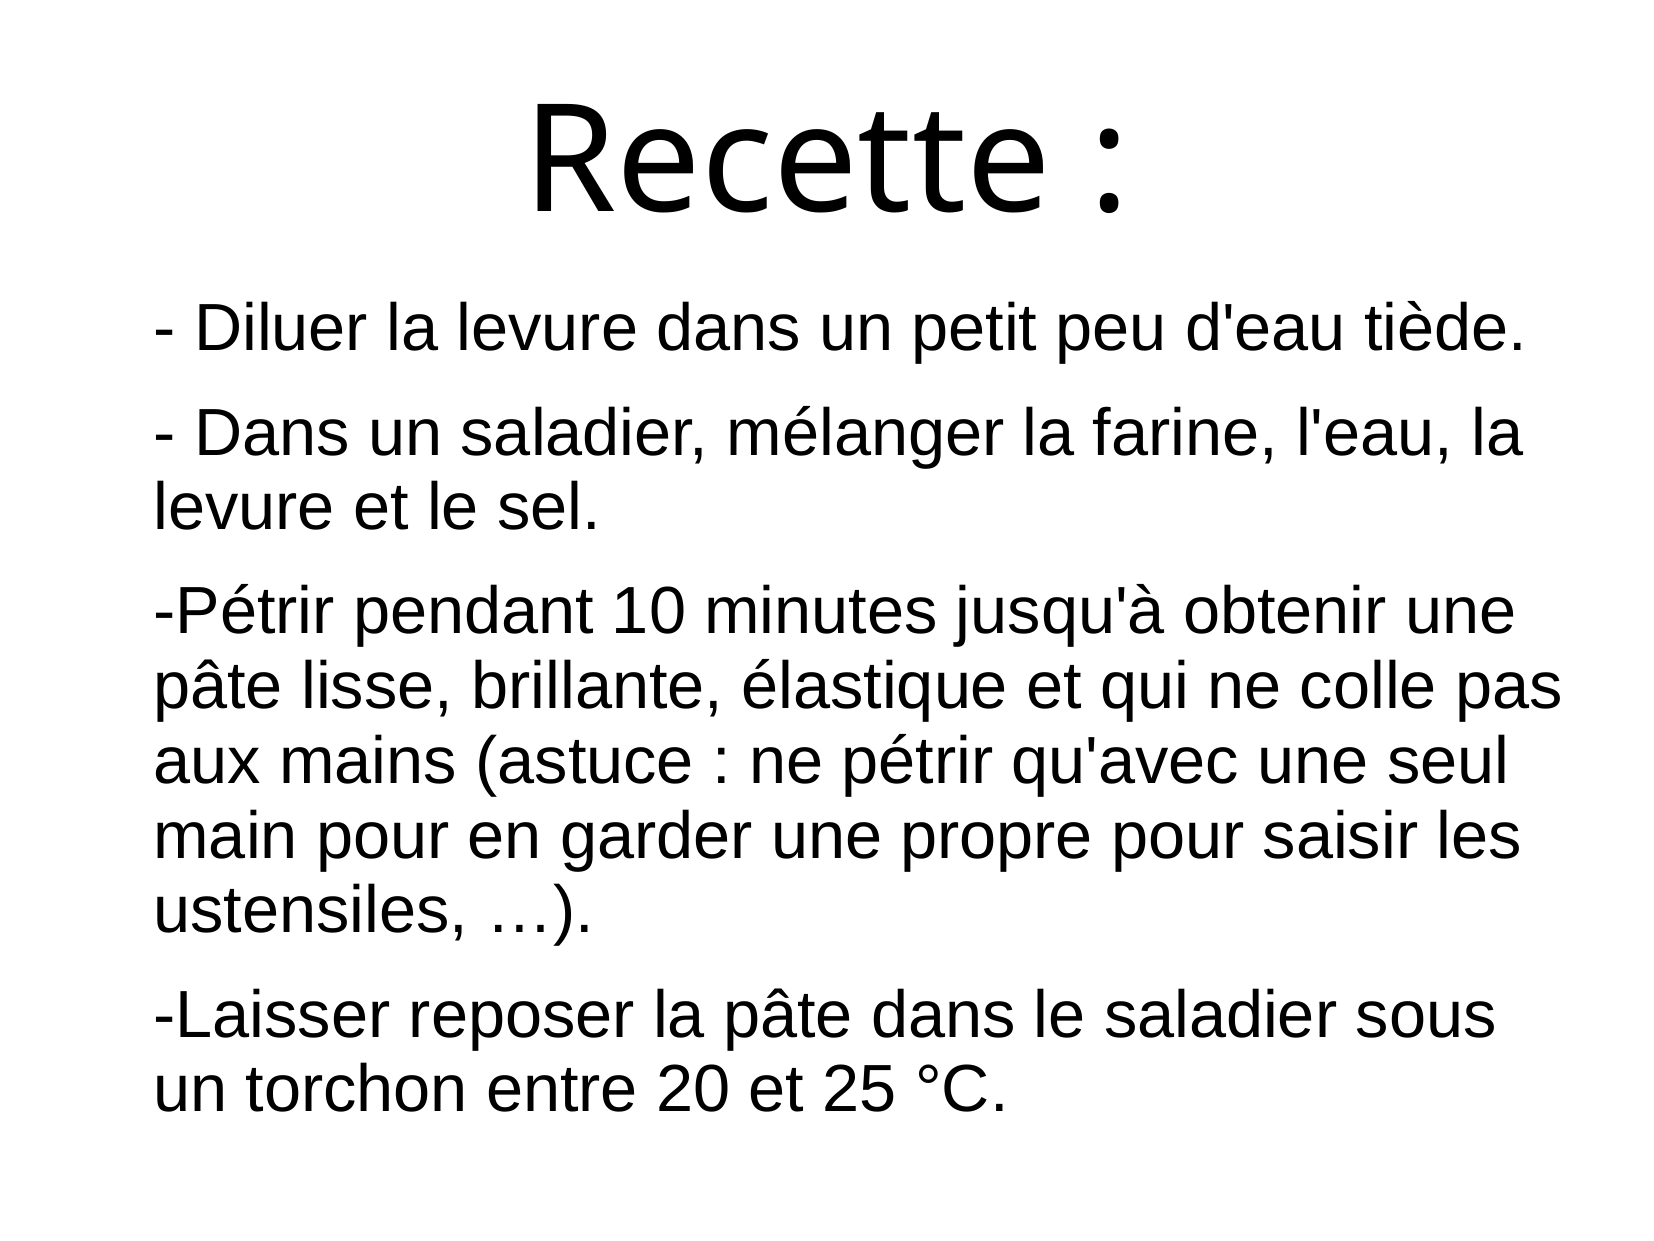

# Recette :
- Diluer la levure dans un petit peu d'eau tiède.
- Dans un saladier, mélanger la farine, l'eau, la levure et le sel.
-Pétrir pendant 10 minutes jusqu'à obtenir une pâte lisse, brillante, élastique et qui ne colle pas aux mains (astuce : ne pétrir qu'avec une seul main pour en garder une propre pour saisir les ustensiles, …).
-Laisser reposer la pâte dans le saladier sous un torchon entre 20 et 25 °C.